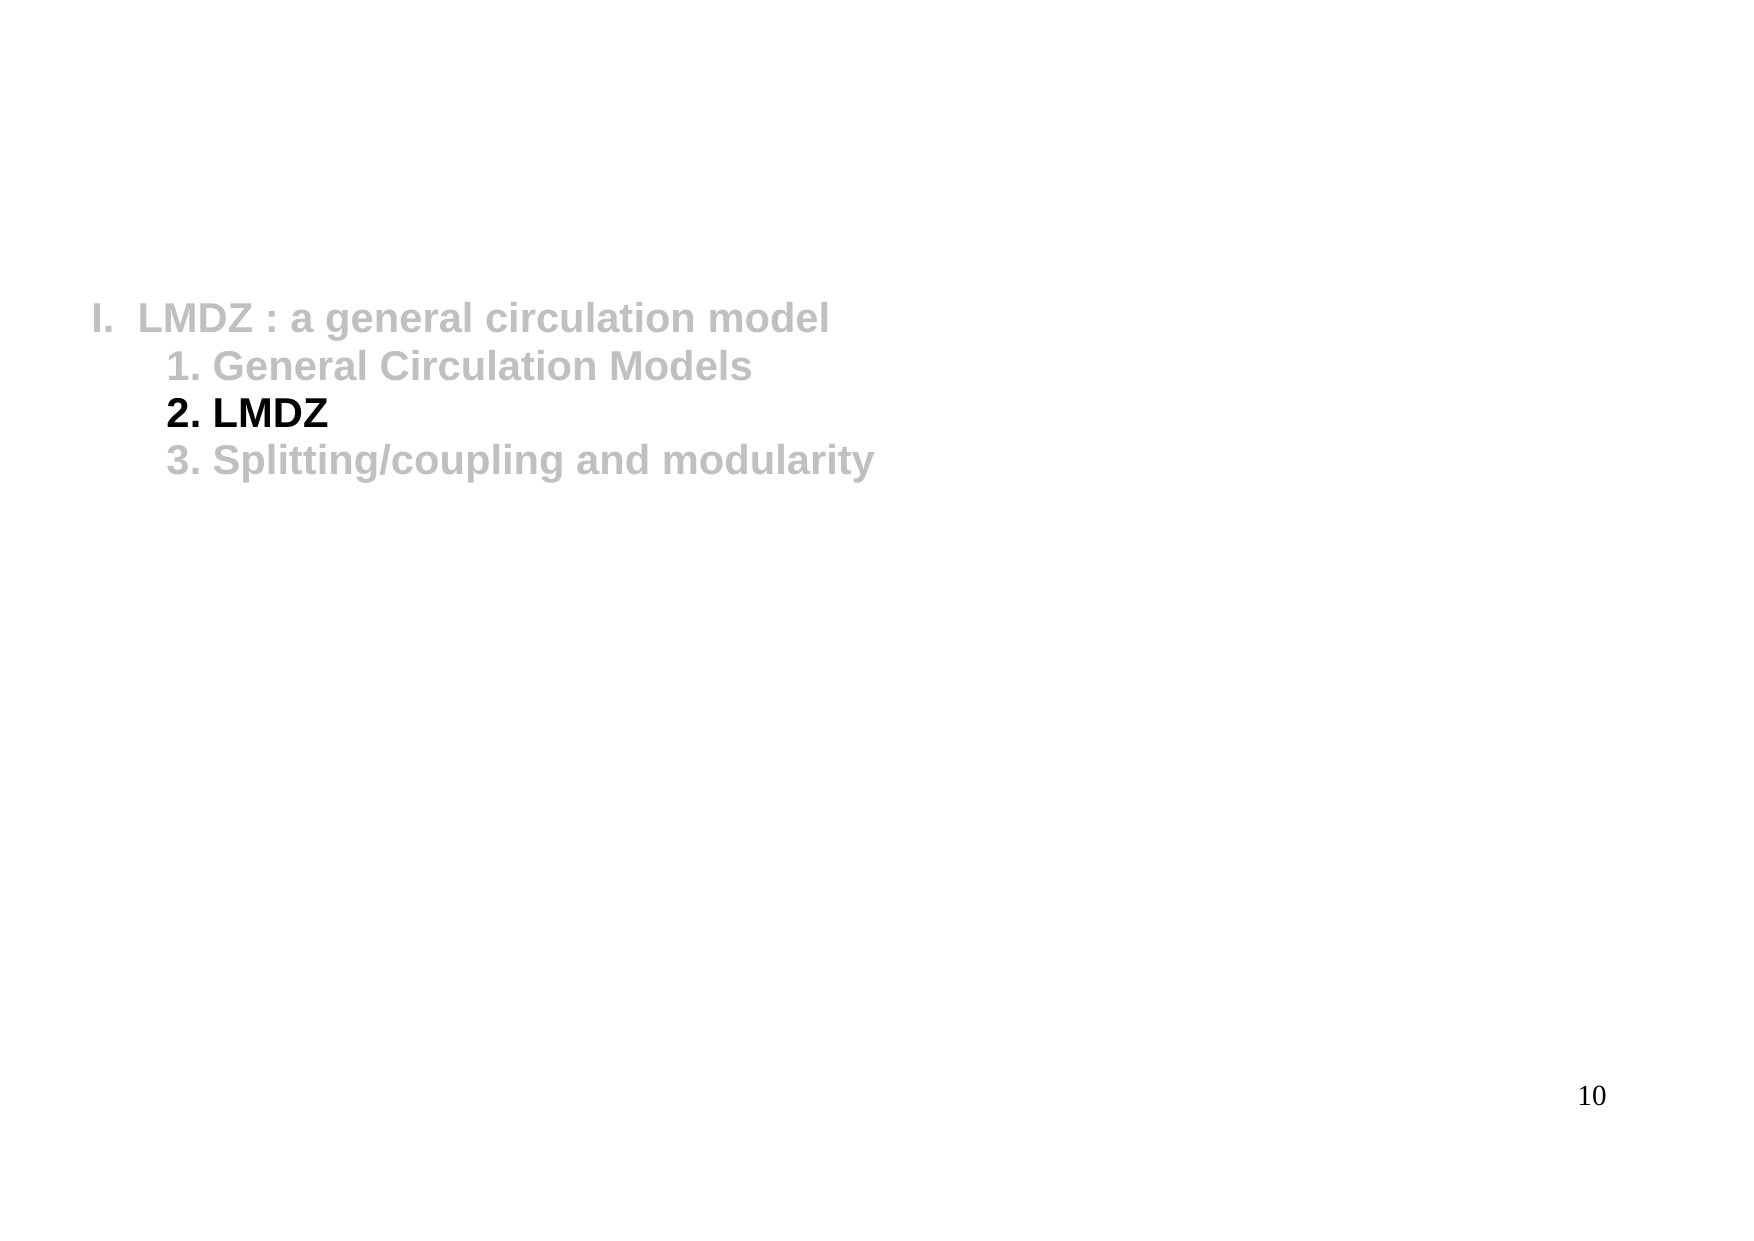

I. LMDZ : a general circulation model
	1. General Circulation Models
	2. LMDZ
	3. Splitting/coupling and modularity
10